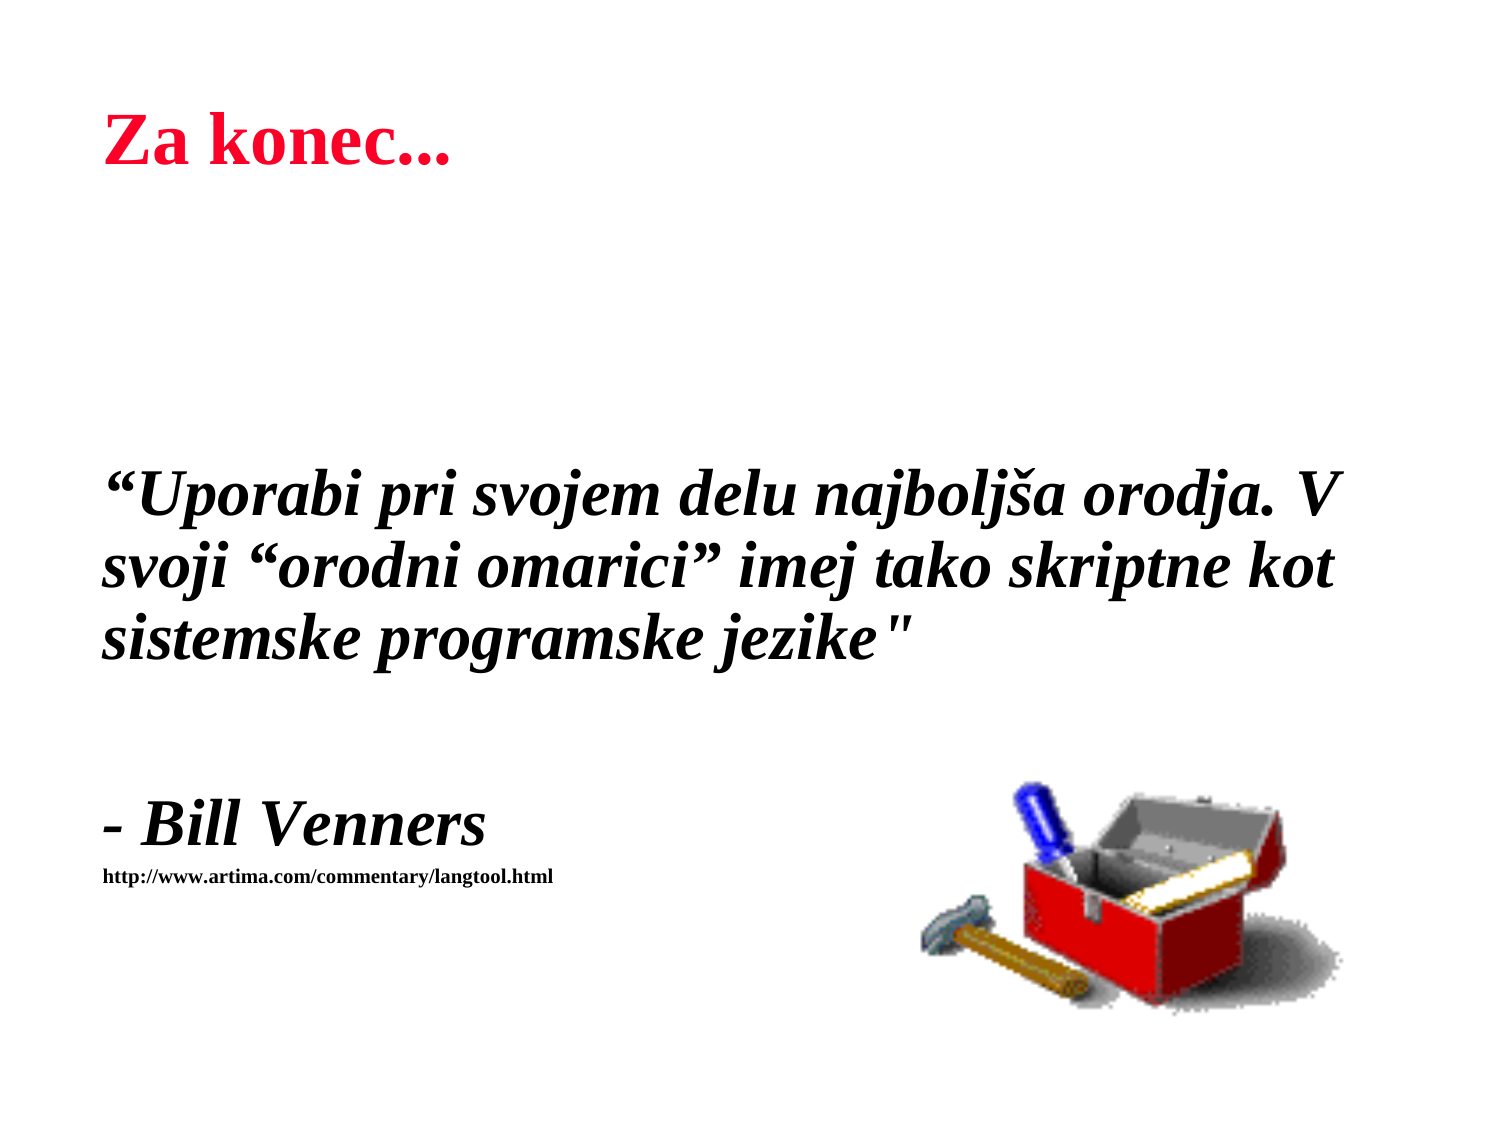

# Za konec...
“Uporabi pri svojem delu najboljša orodja. V svoji “orodni omarici” imej tako skriptne kot sistemske programske jezike"
- Bill Venners
http://www.artima.com/commentary/langtool.html